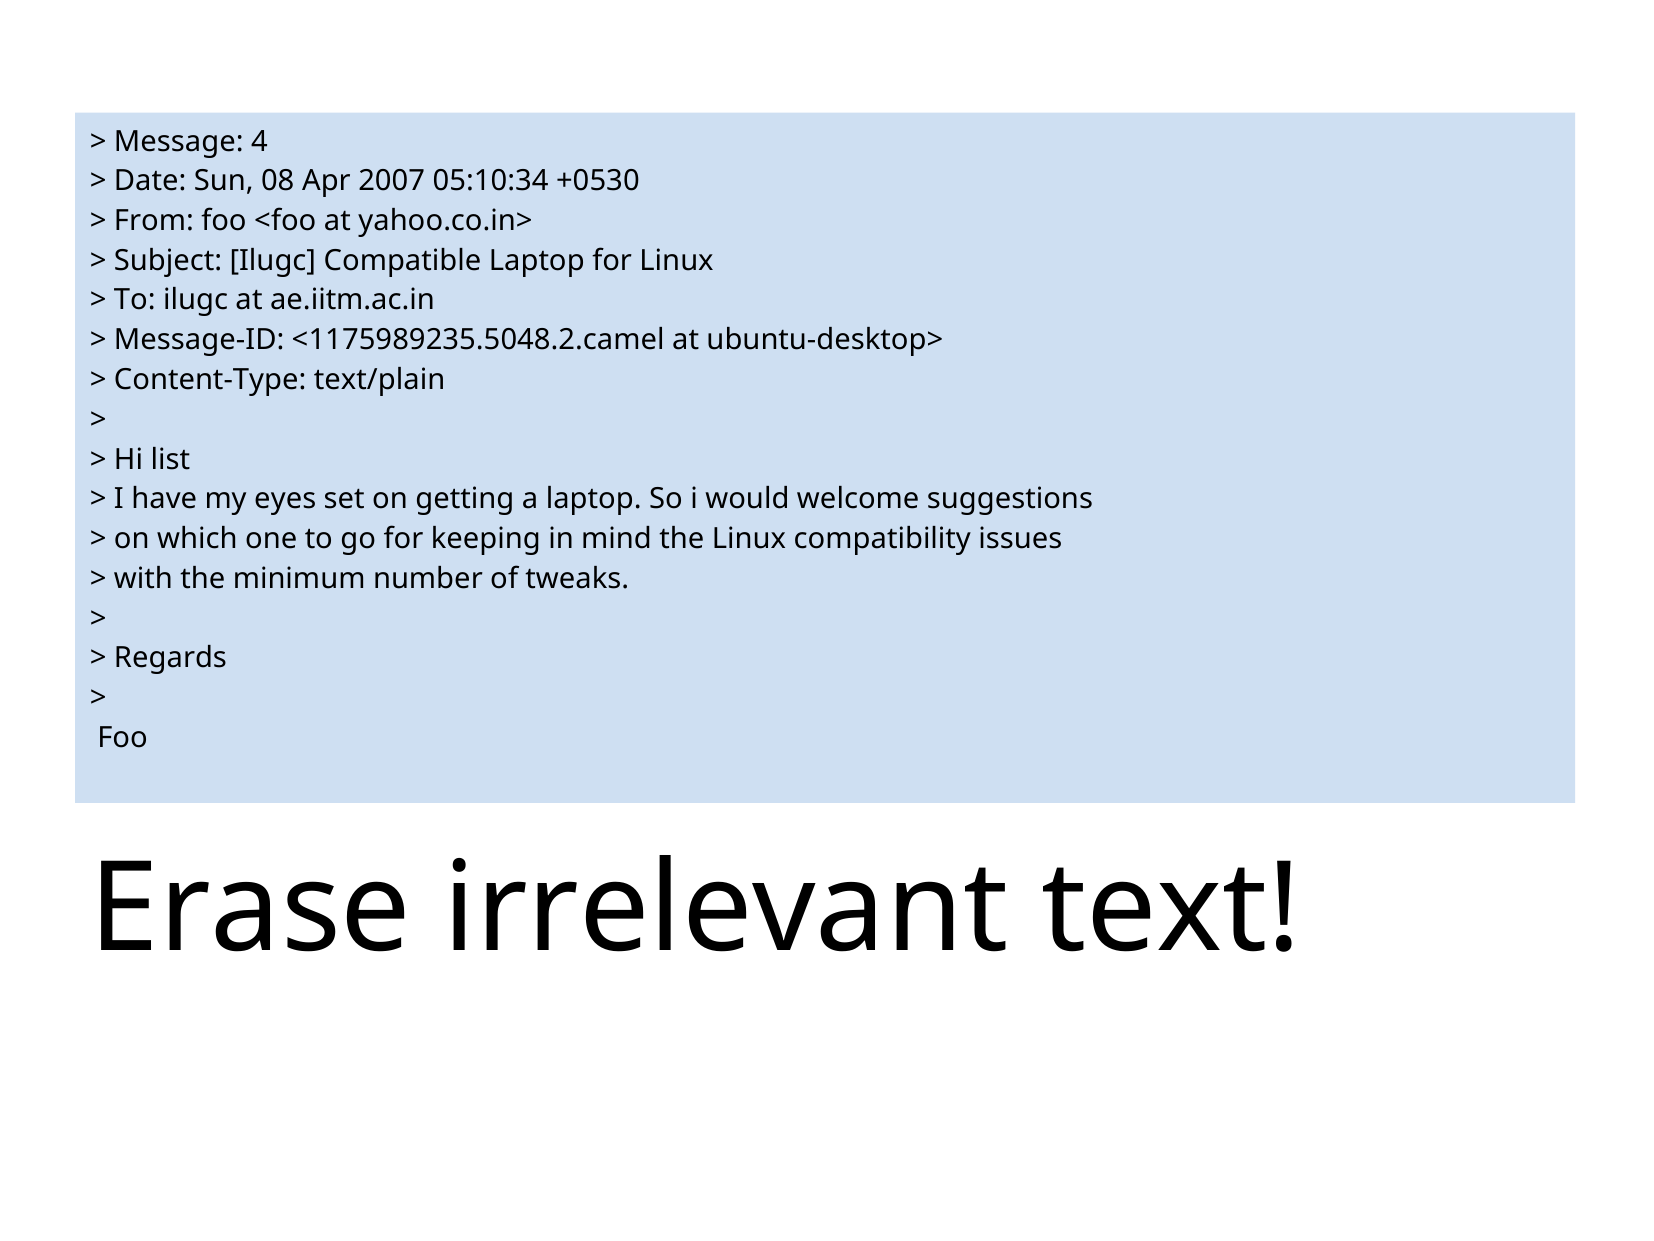

> Message: 4
> Date: Sun, 08 Apr 2007 05:10:34 +0530
> From: foo <foo at yahoo.co.in>
> Subject: [Ilugc] Compatible Laptop for Linux
> To: ilugc at ae.iitm.ac.in
> Message-ID: <1175989235.5048.2.camel at ubuntu-desktop>
> Content-Type: text/plain
>
> Hi list
> I have my eyes set on getting a laptop. So i would welcome suggestions
> on which one to go for keeping in mind the Linux compatibility issues
> with the minimum number of tweaks.
>
> Regards
>
 Foo
Erase irrelevant text!